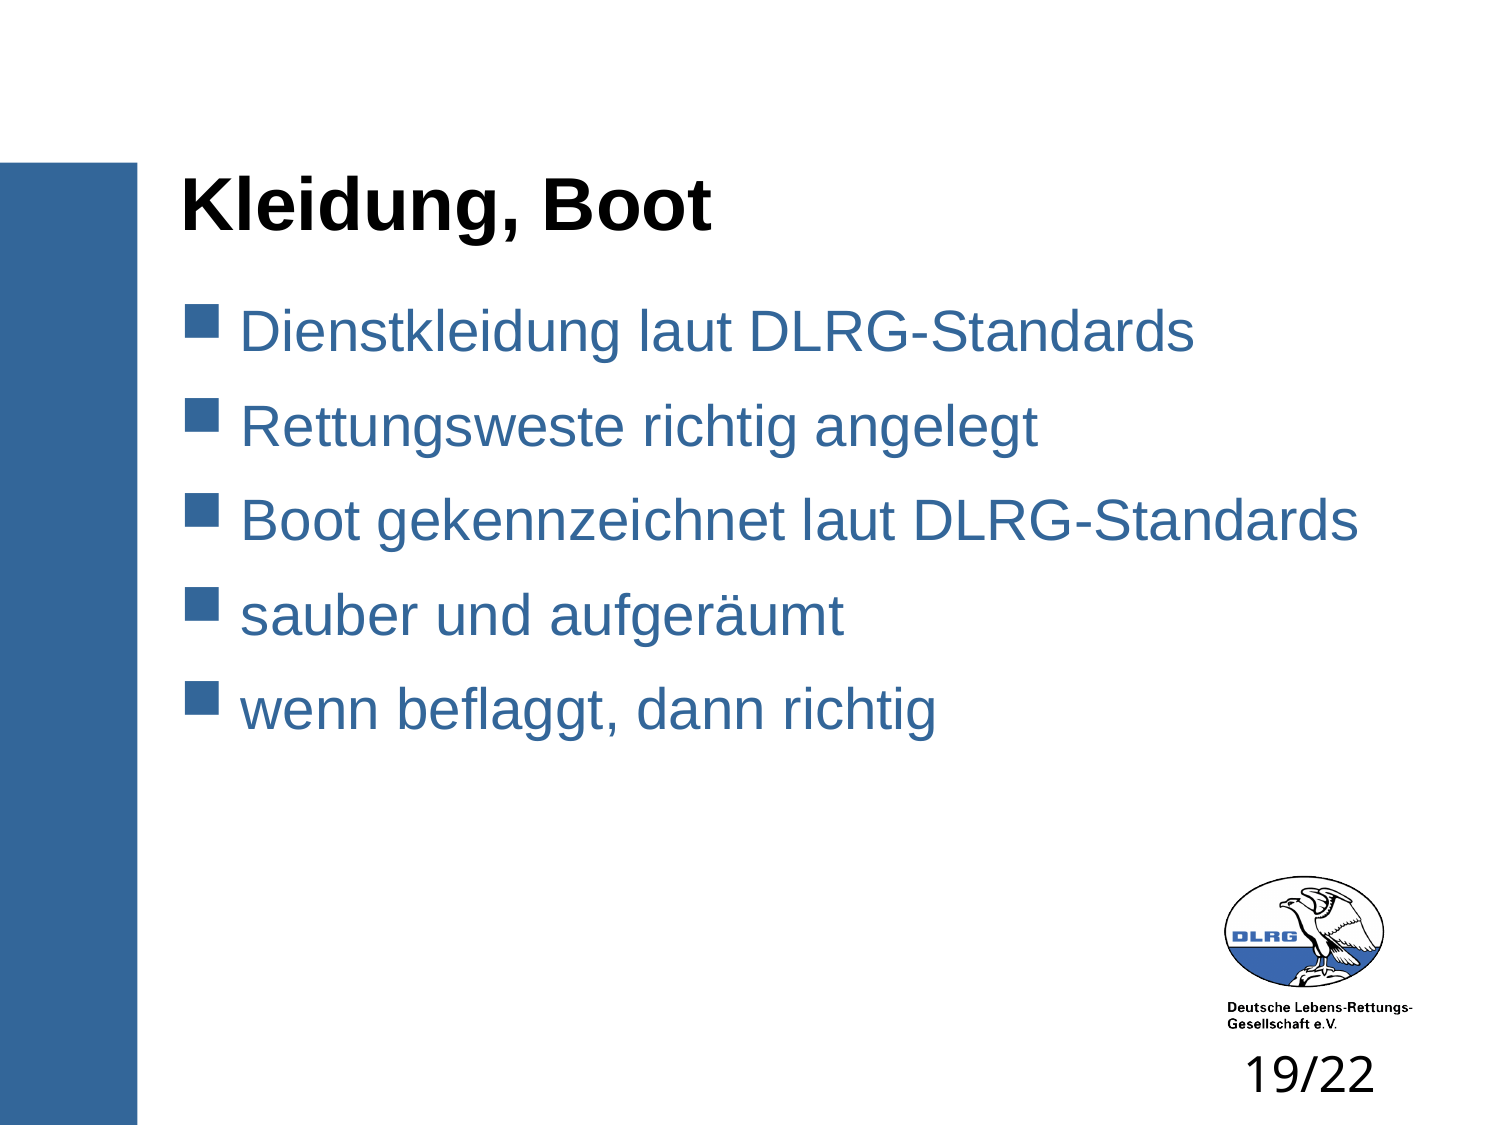

Kleidung, Boot
 Dienstkleidung laut DLRG-Standards
 Rettungsweste richtig angelegt
 Boot gekennzeichnet laut DLRG-Standards
 sauber und aufgeräumt
 wenn beflaggt, dann richtig